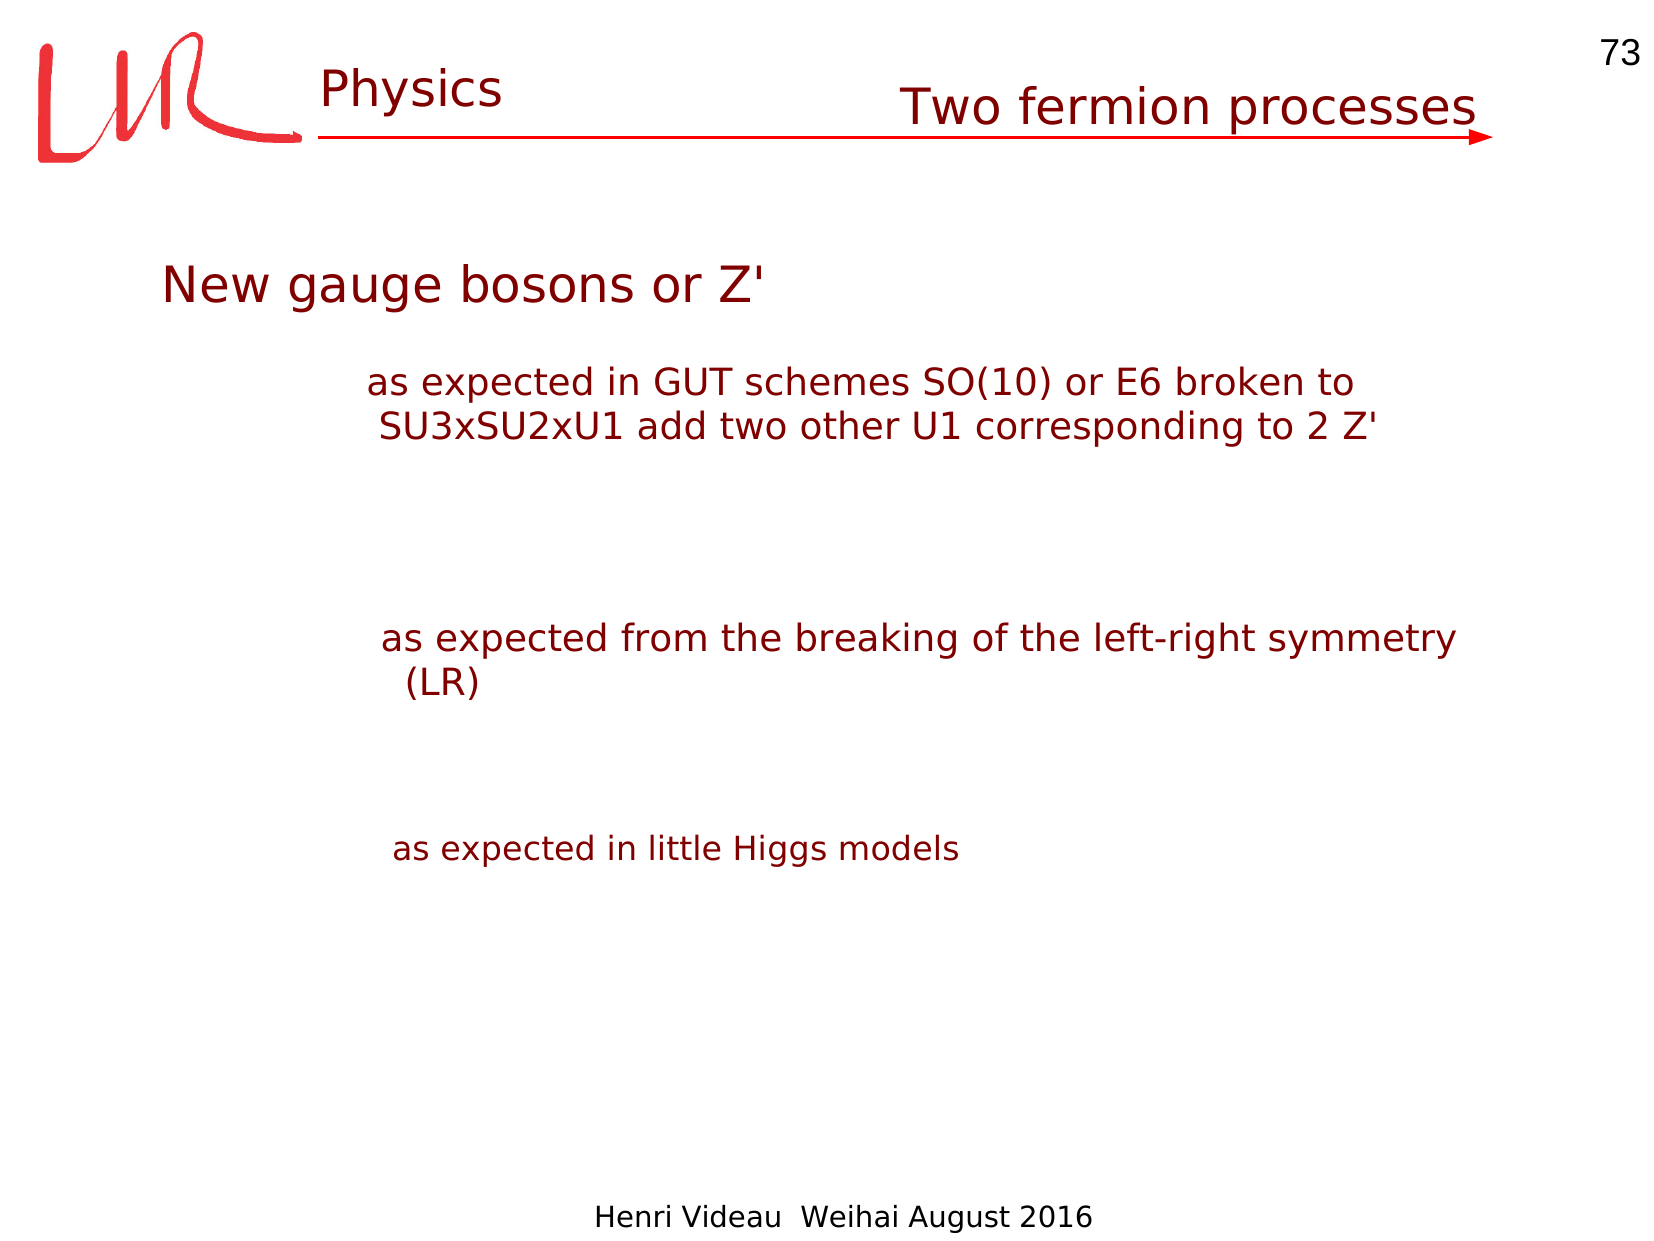

Two fermion processes
New gauge bosons or Z'
as expected in GUT schemes SO(10) or E6 broken to
 SU3xSU2xU1 add two other U1 corresponding to 2 Z'
as expected from the breaking of the left-right symmetry
 (LR)
as expected in little Higgs models